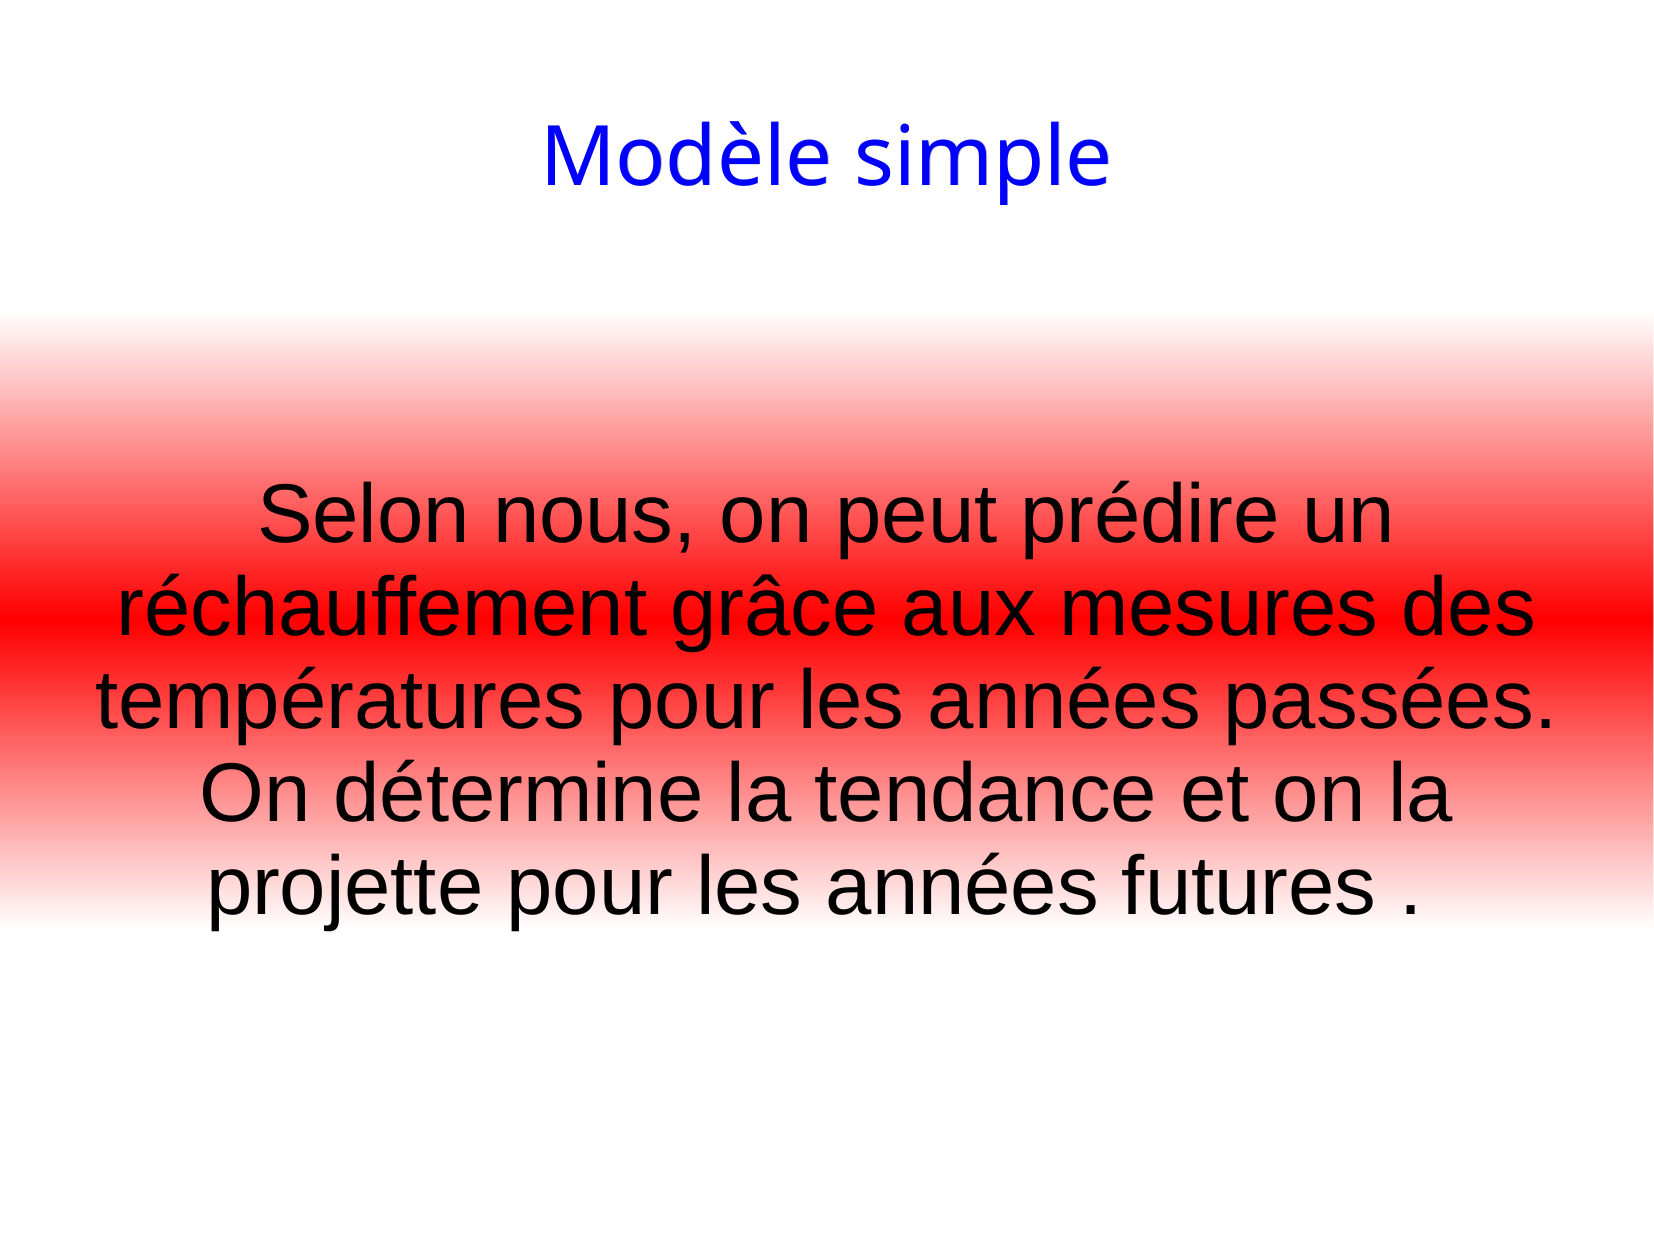

Modèle simple
# Selon nous, on peut prédire un réchauffement grâce aux mesures des températures pour les années passées.
On détermine la tendance et on la projette pour les années futures .